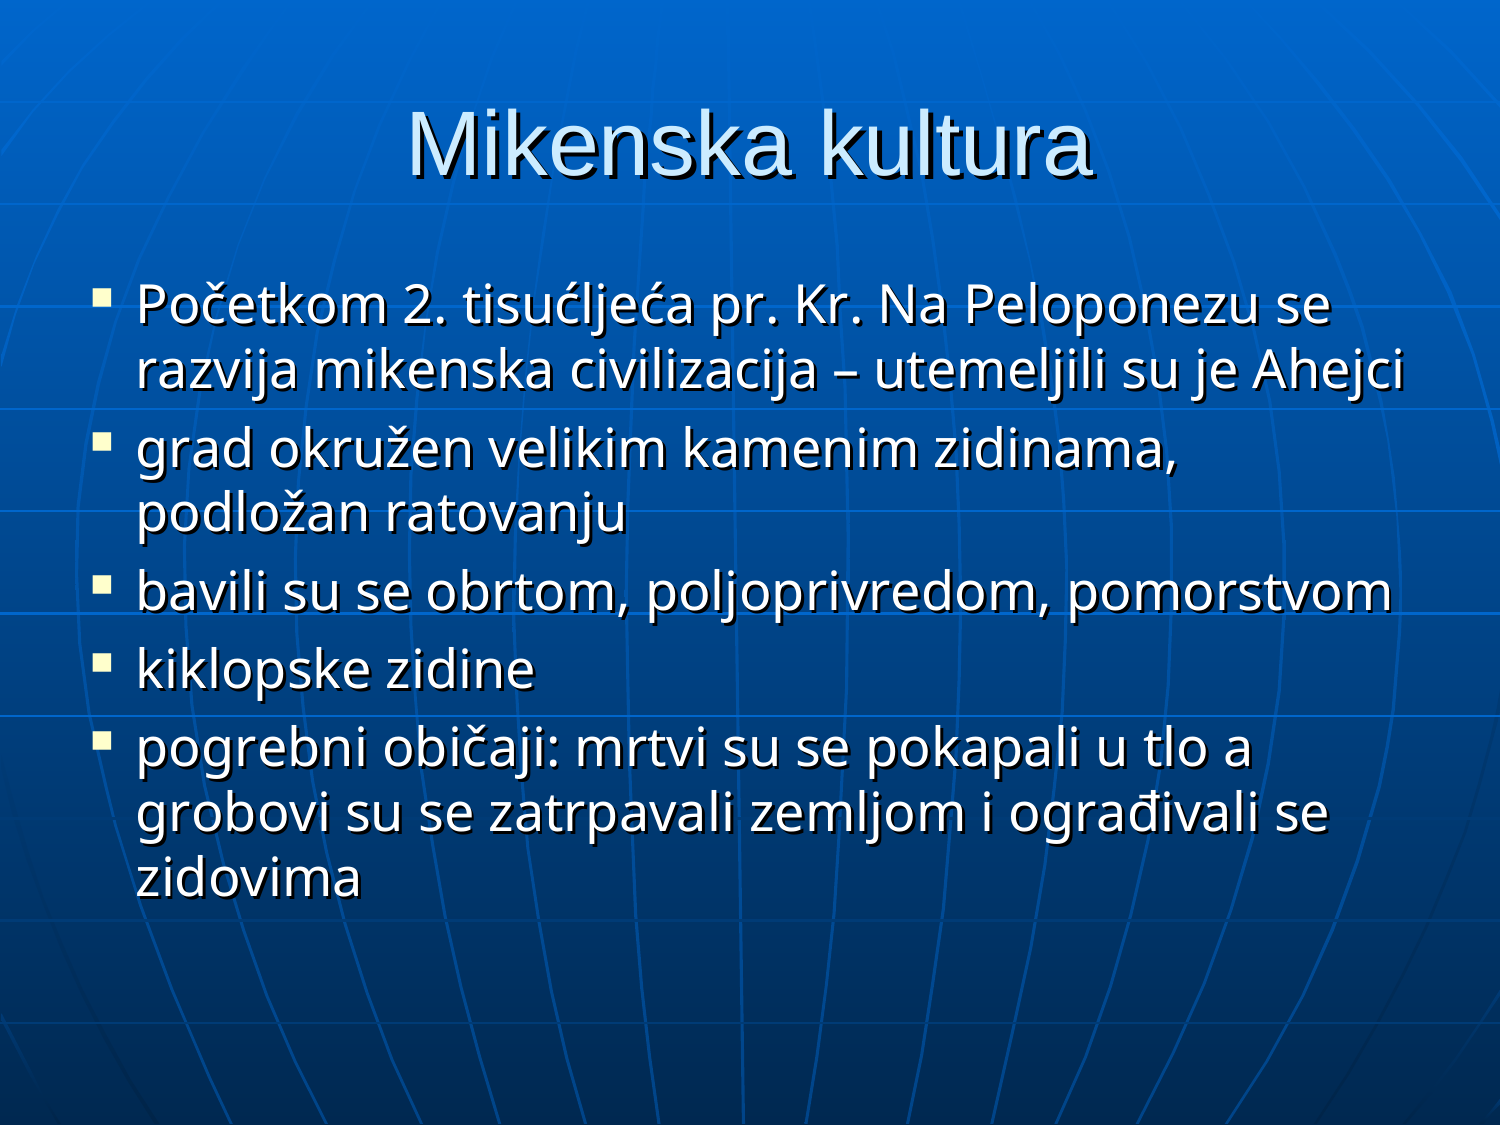

# Mikenska kultura
Početkom 2. tisućljeća pr. Kr. Na Peloponezu se razvija mikenska civilizacija – utemeljili su je Ahejci
grad okružen velikim kamenim zidinama, podložan ratovanju
bavili su se obrtom, poljoprivredom, pomorstvom
kiklopske zidine
pogrebni običaji: mrtvi su se pokapali u tlo a grobovi su se zatrpavali zemljom i ograđivali se zidovima